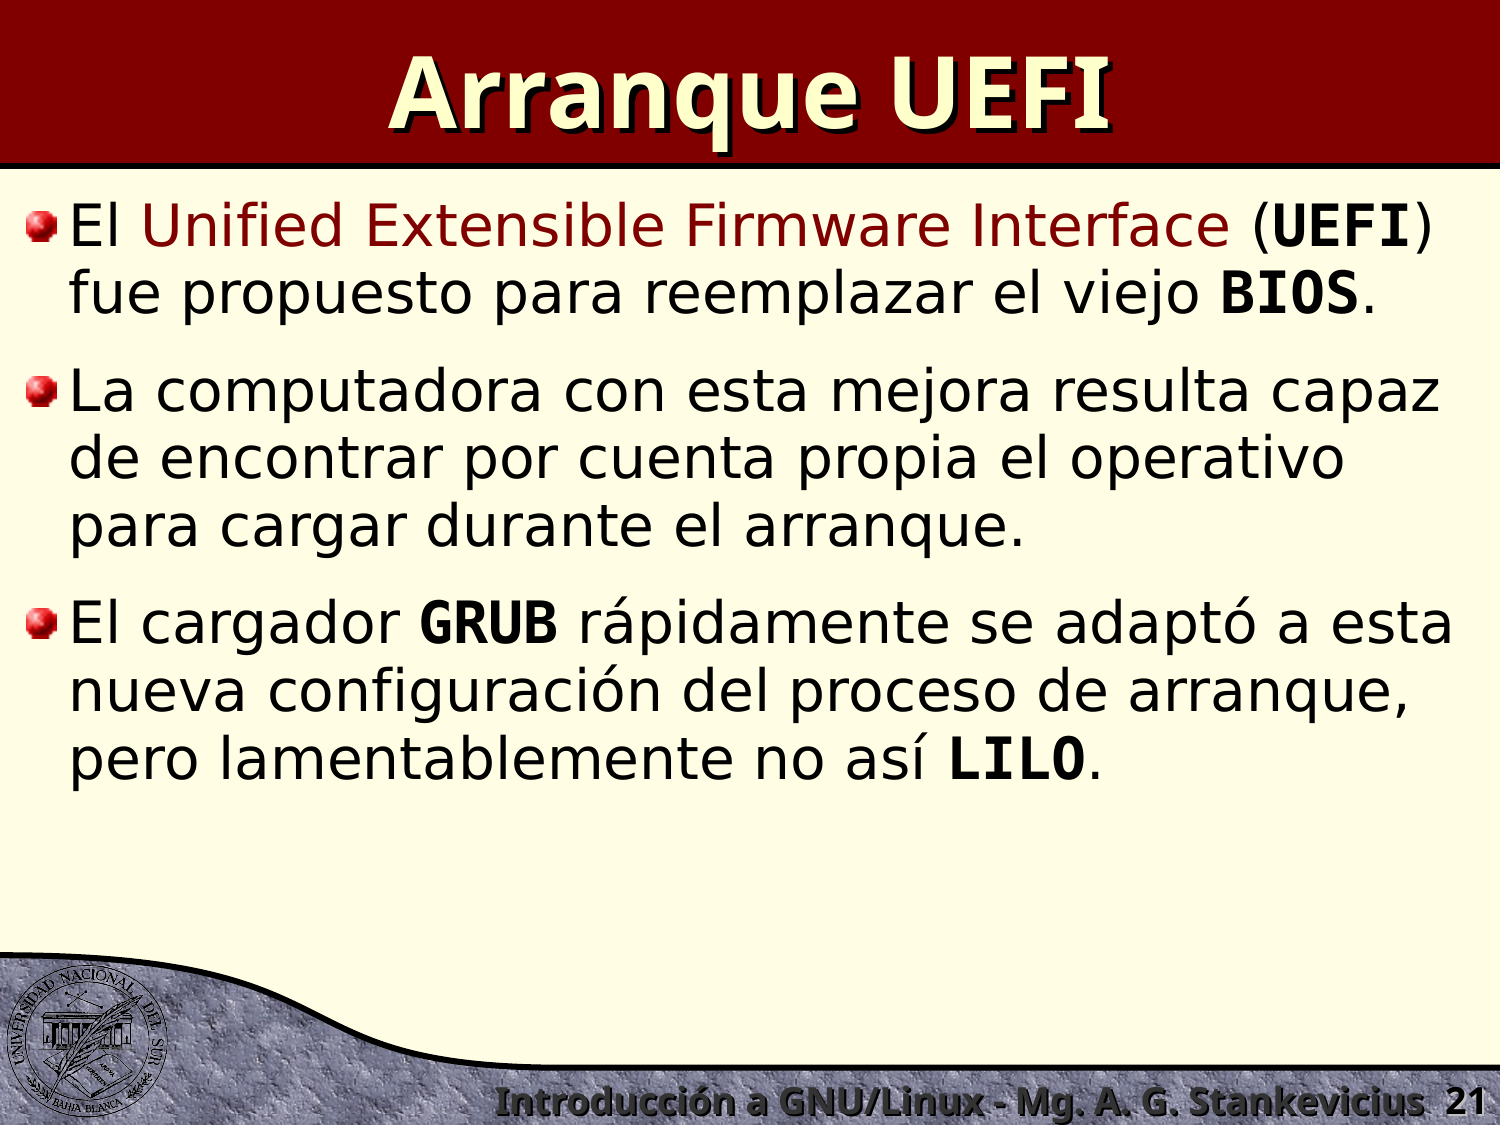

# Arranque UEFI
El Unified Extensible Firmware Interface (UEFI) fue propuesto para reemplazar el viejo BIOS.
La computadora con esta mejora resulta capaz de encontrar por cuenta propia el operativo para cargar durante el arranque.
El cargador GRUB rápidamente se adaptó a esta nueva configuración del proceso de arranque, pero lamentablemente no así LILO.
21